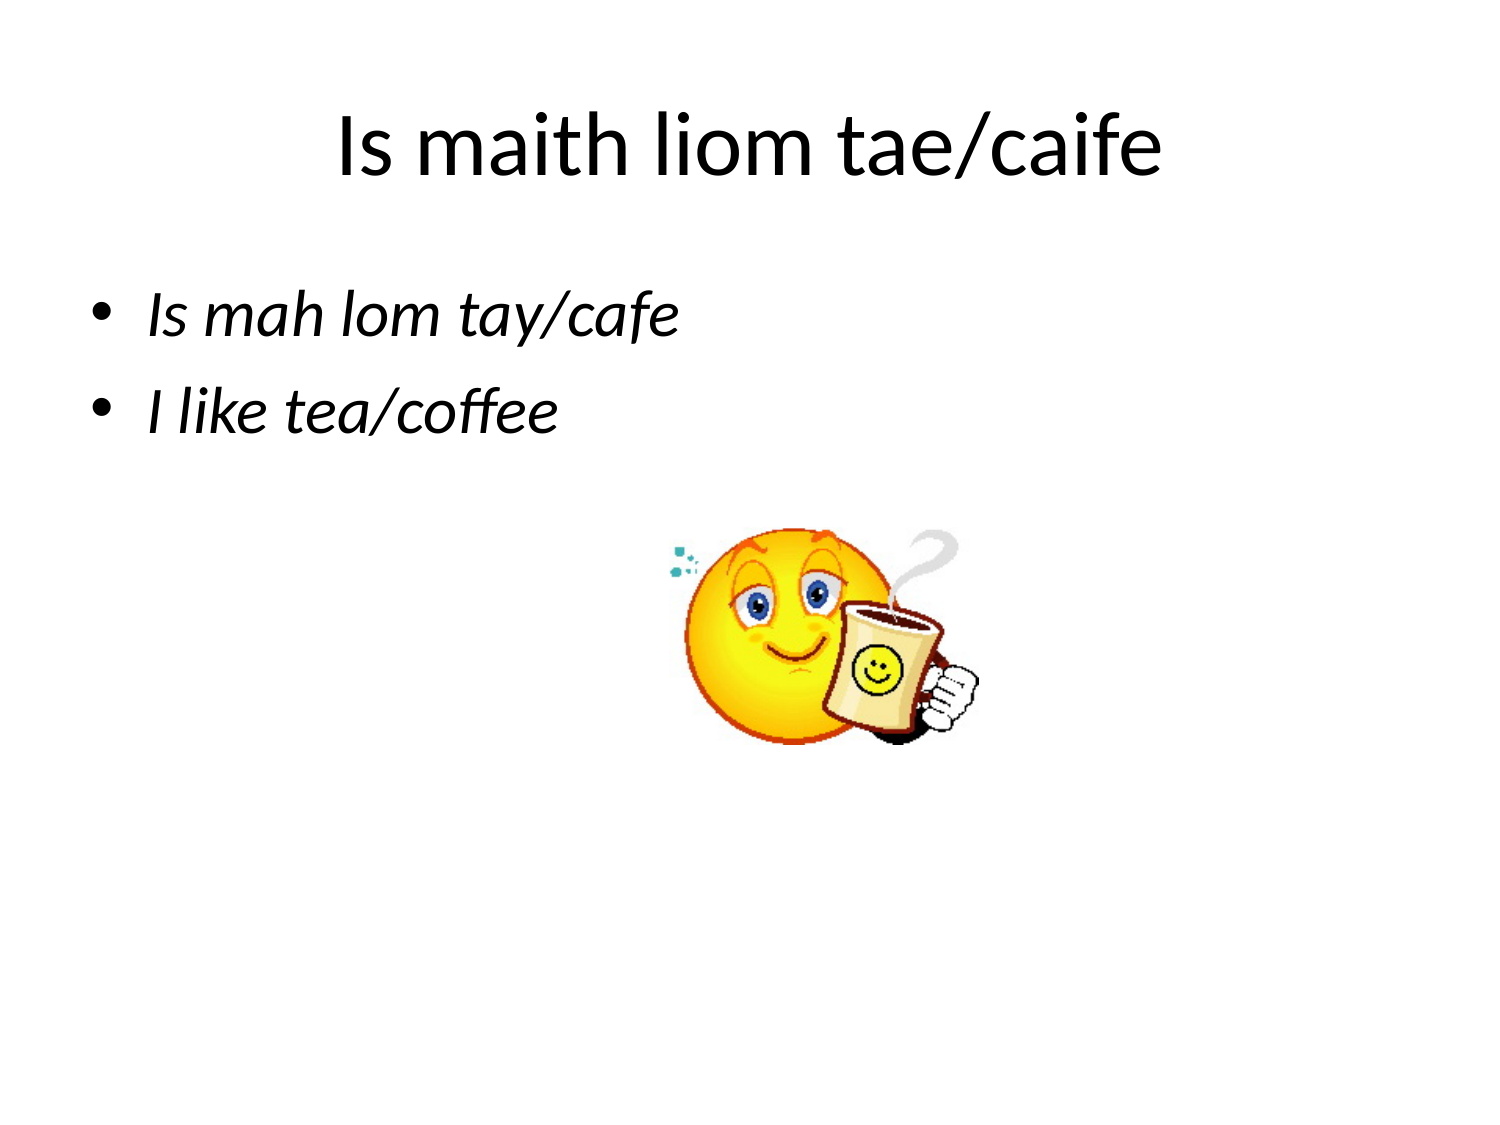

# Is maith liom tae/caife
Is mah lom tay/cafe
I like tea/coffee